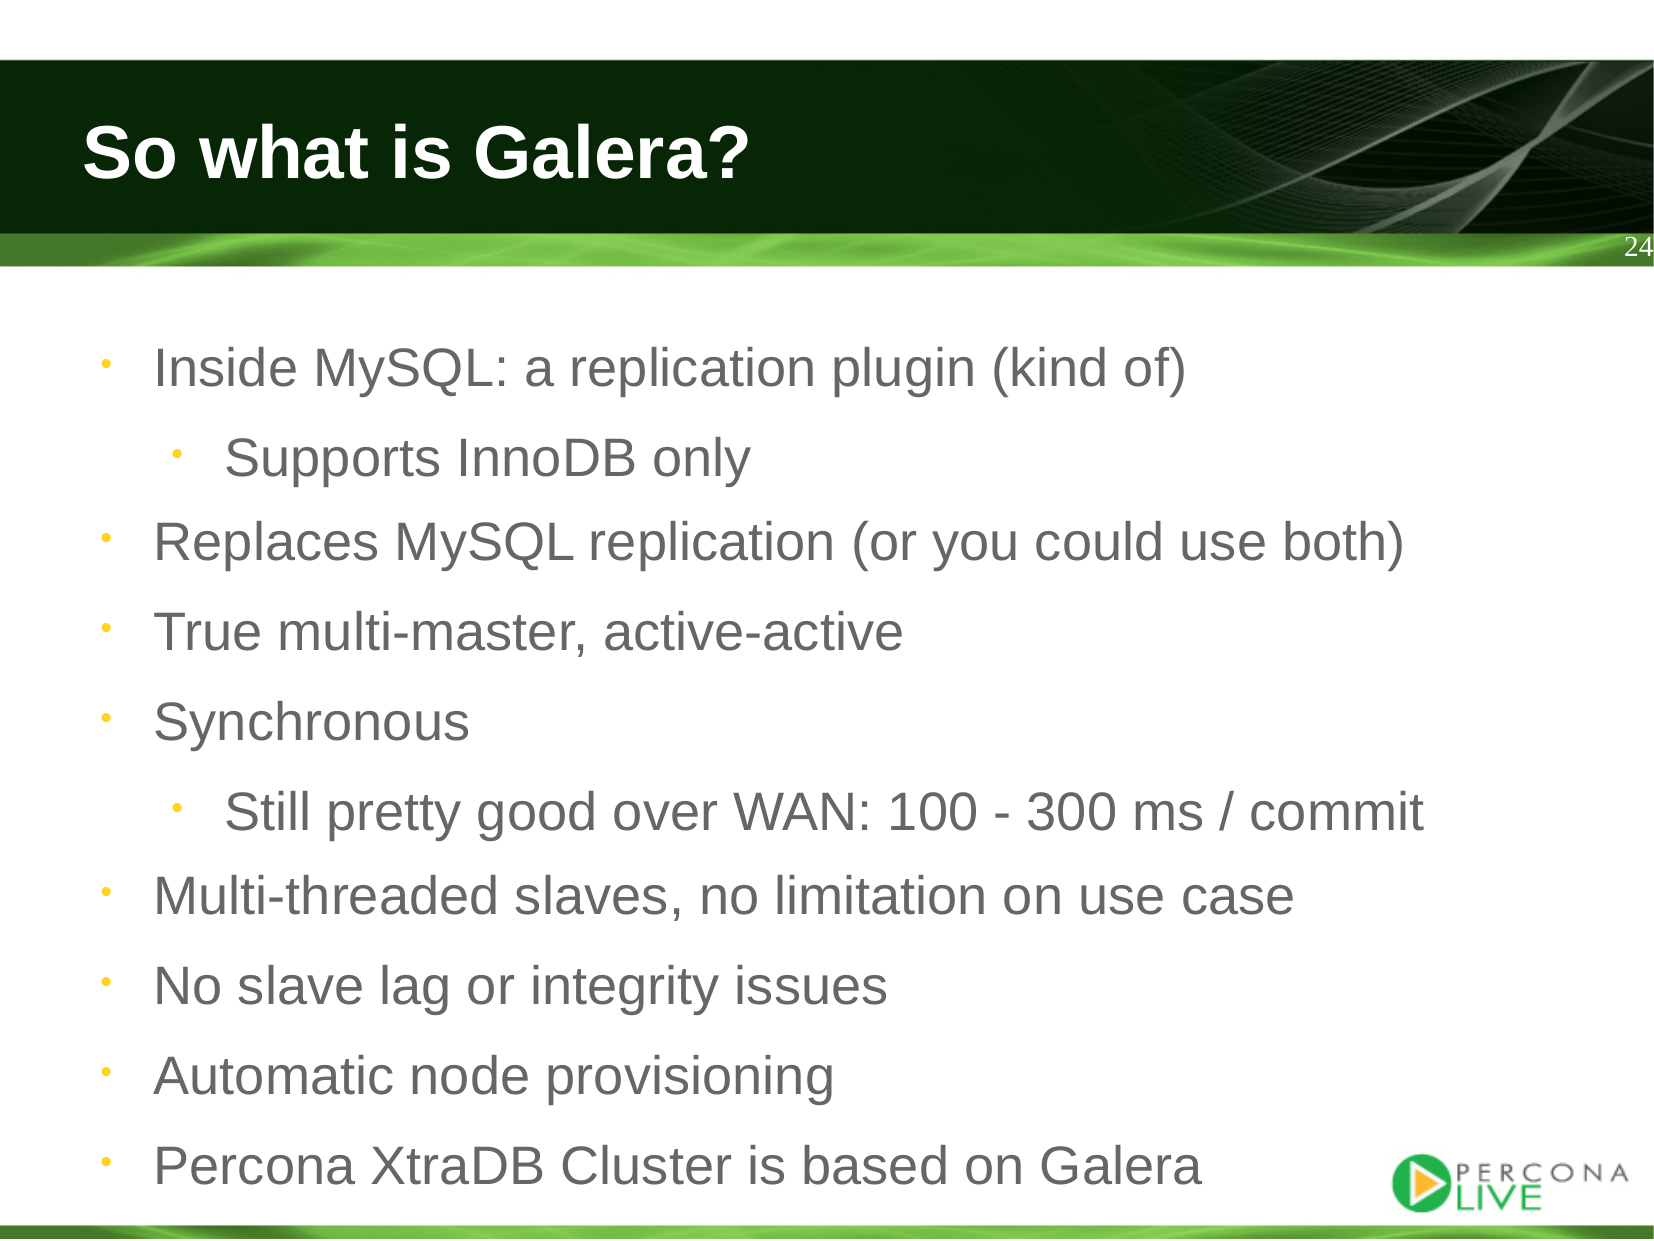

# So what is Galera?
24
Inside MySQL: a replication plugin (kind of)
Supports InnoDB only
Replaces MySQL replication (or you could use both)
True multi-master, active-active
Synchronous
Still pretty good over WAN: 100 - 300 ms / commit
Multi-threaded slaves, no limitation on use case
No slave lag or integrity issues
Automatic node provisioning
Percona XtraDB Cluster is based on Galera